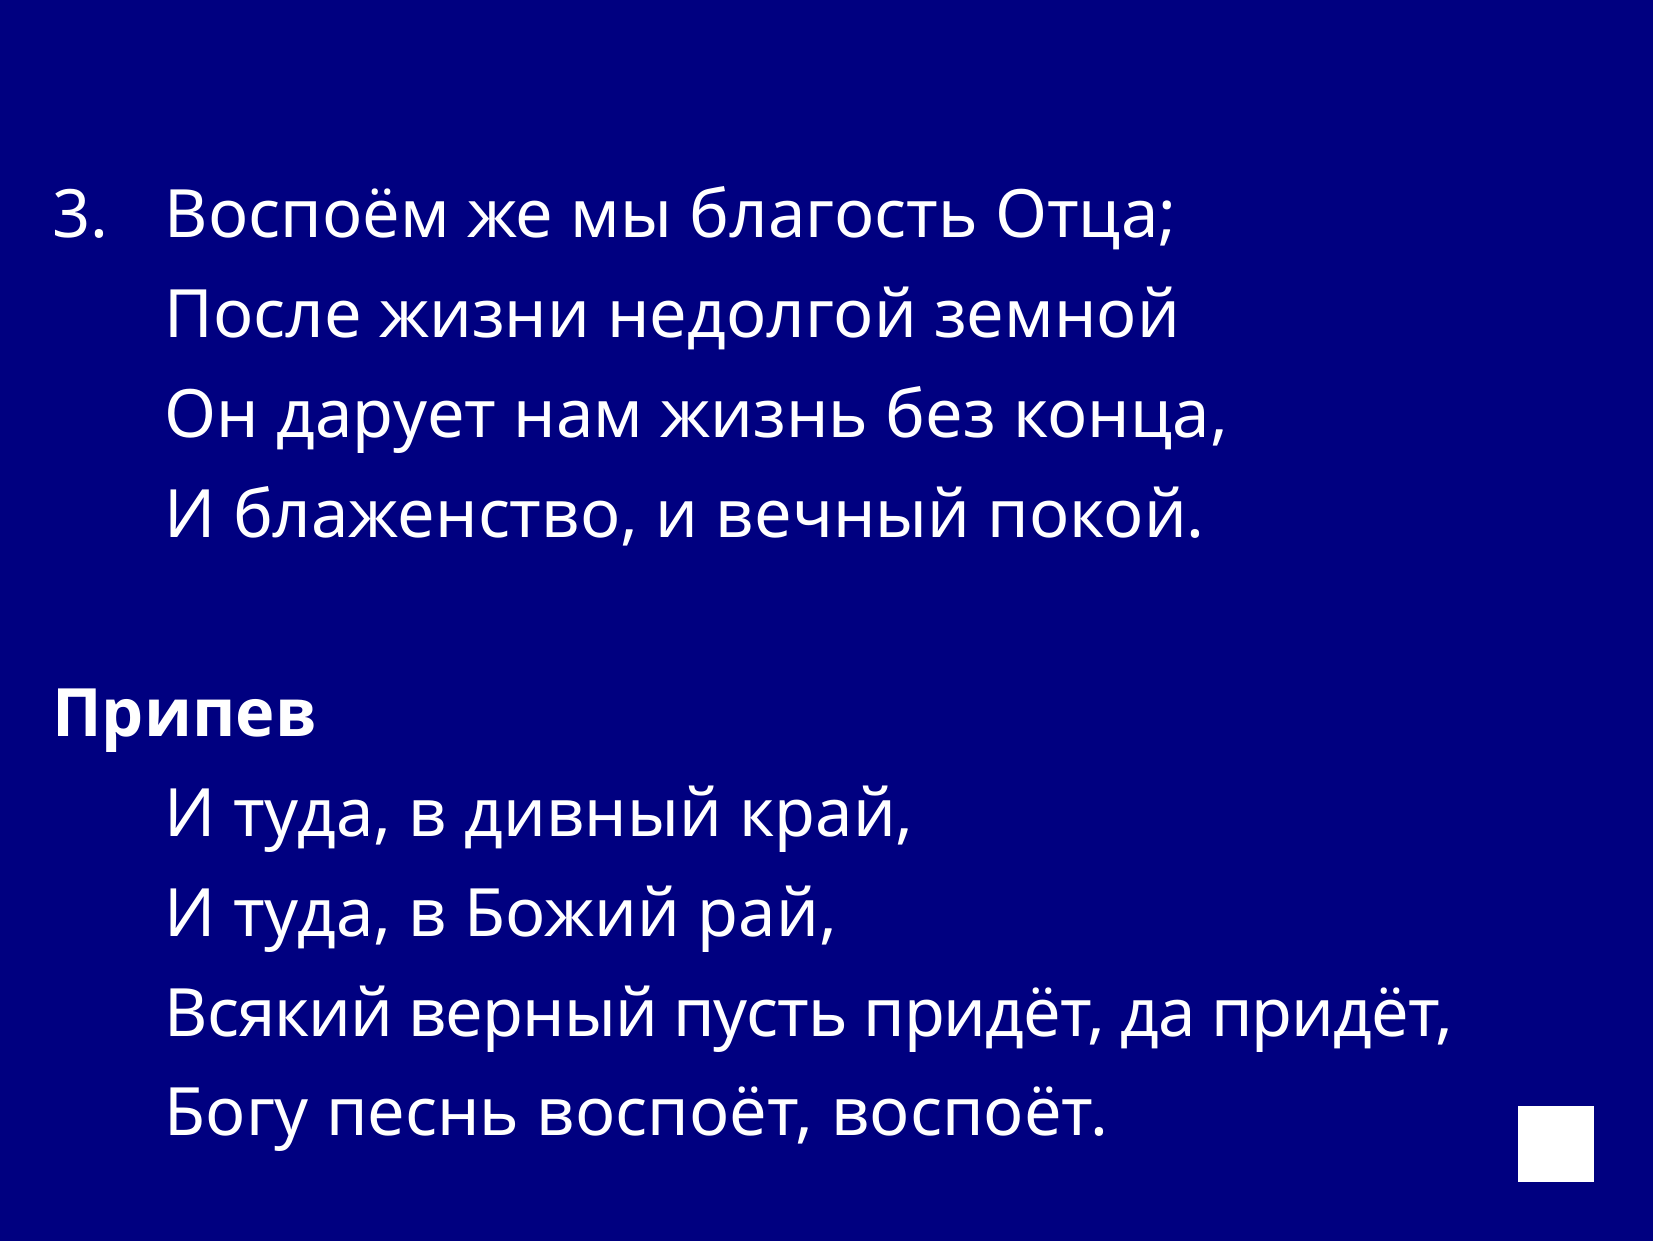

3.	Воспоём же мы благость Отца;
	После жизни недолгой земной
	Он дарует нам жизнь без конца,
	И блаженство, и вечный покой.
Припев
	И туда, в дивный край,
	И туда, в Божий рай,
	Всякий верный пусть придёт, да придёт,
	Богу песнь воспоёт, воспоёт.